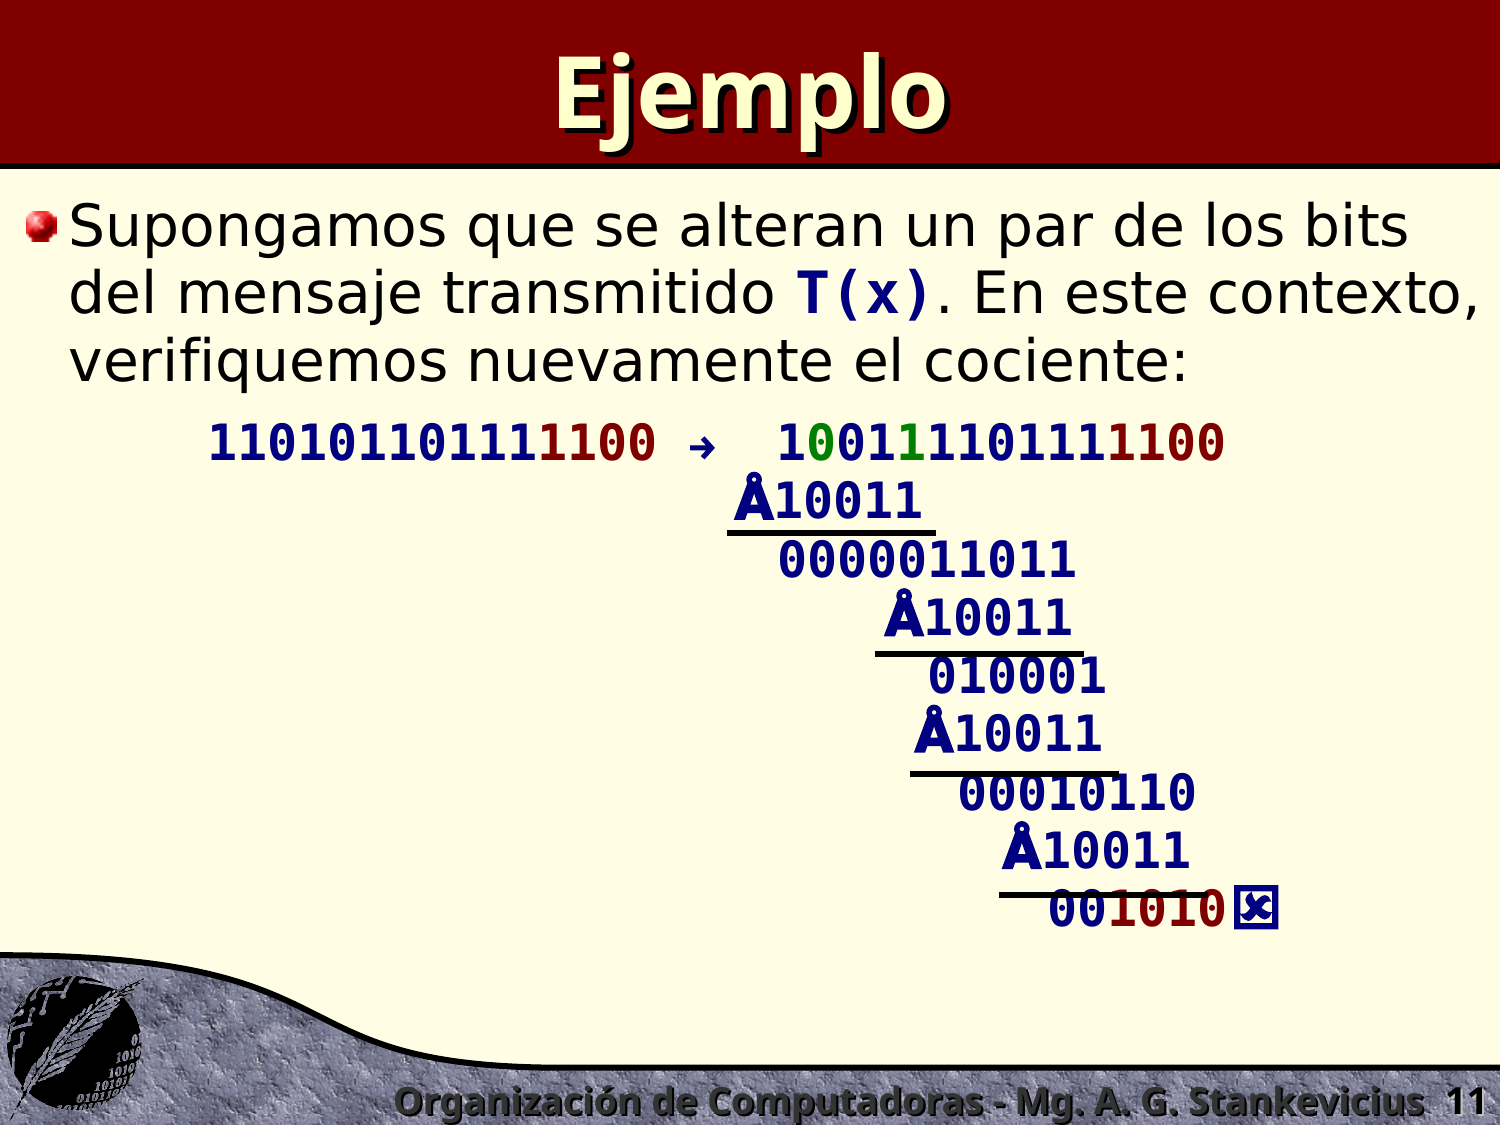

# Ejemplo
Supongamos que se alteran un par de los bits del mensaje transmitido T(x). En este contexto, verifiquemos nuevamente el cociente:
110101101111100 → 100111101111100
 Å10011
 0000011011
 Å10011
 010001
 Å10011
 00010110
 Å10011
 001010
☒
11